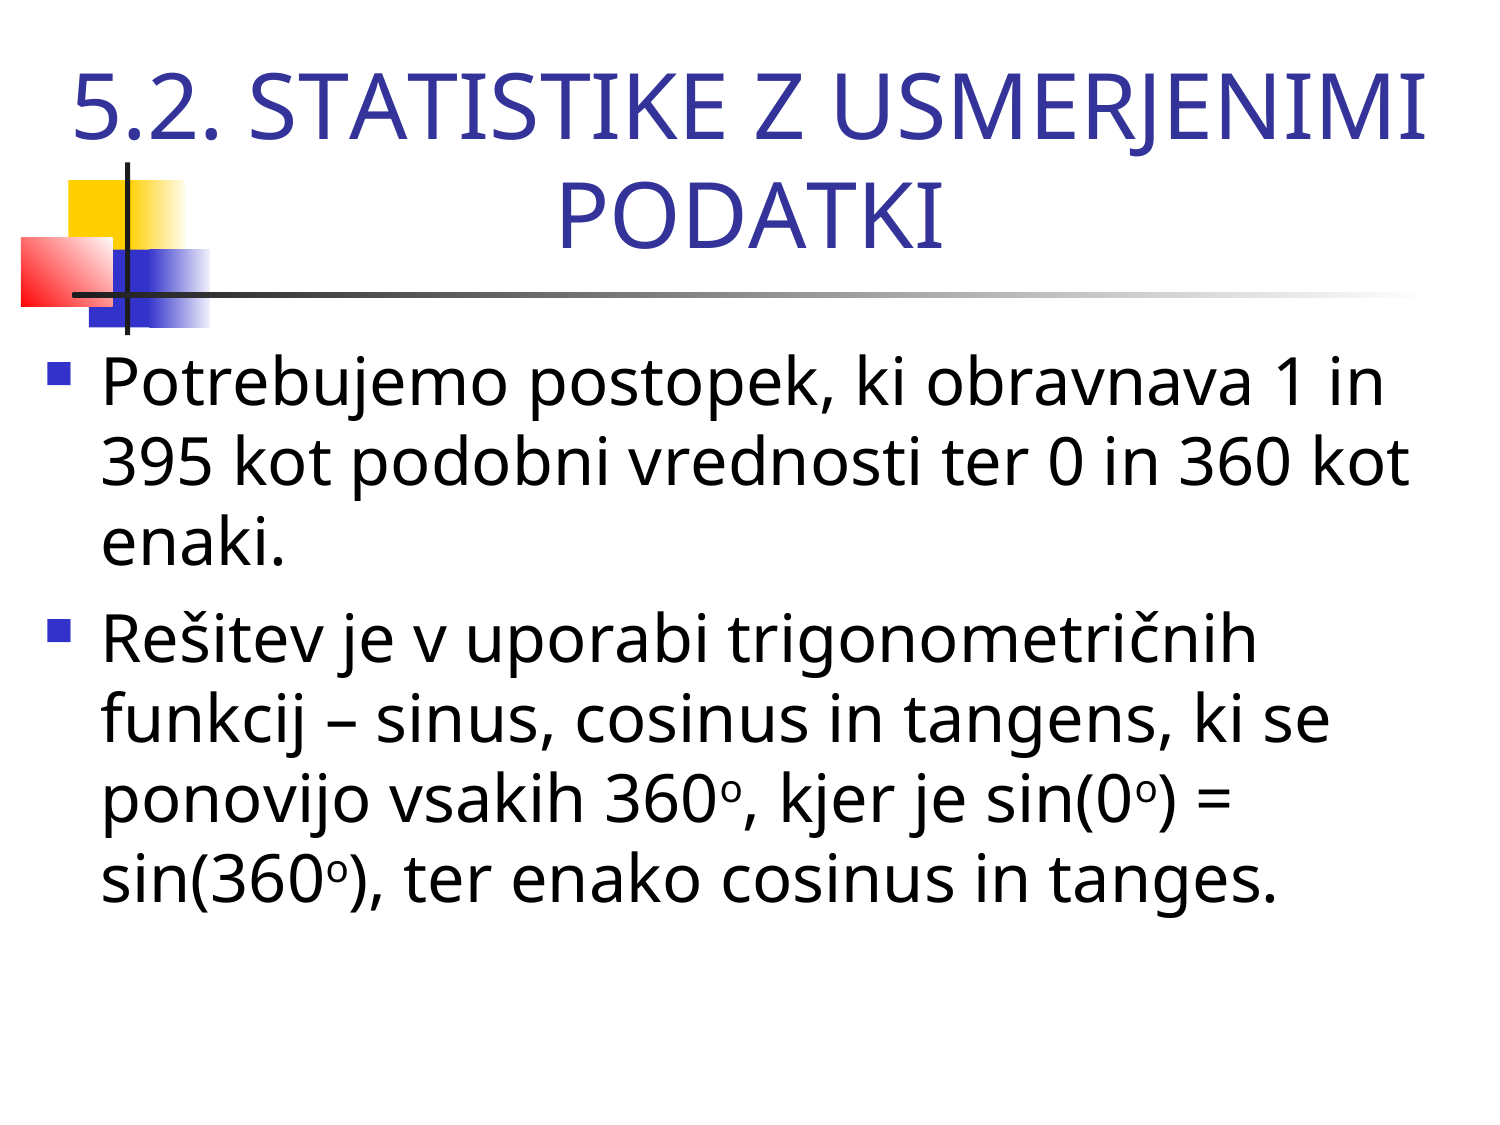

# 5.2. STATISTIKE Z USMERJENIMI PODATKI
Potrebujemo postopek, ki obravnava 1 in 395 kot podobni vrednosti ter 0 in 360 kot enaki.
Rešitev je v uporabi trigonometričnih funkcij – sinus, cosinus in tangens, ki se ponovijo vsakih 360o, kjer je sin(0o) = sin(360o), ter enako cosinus in tanges.